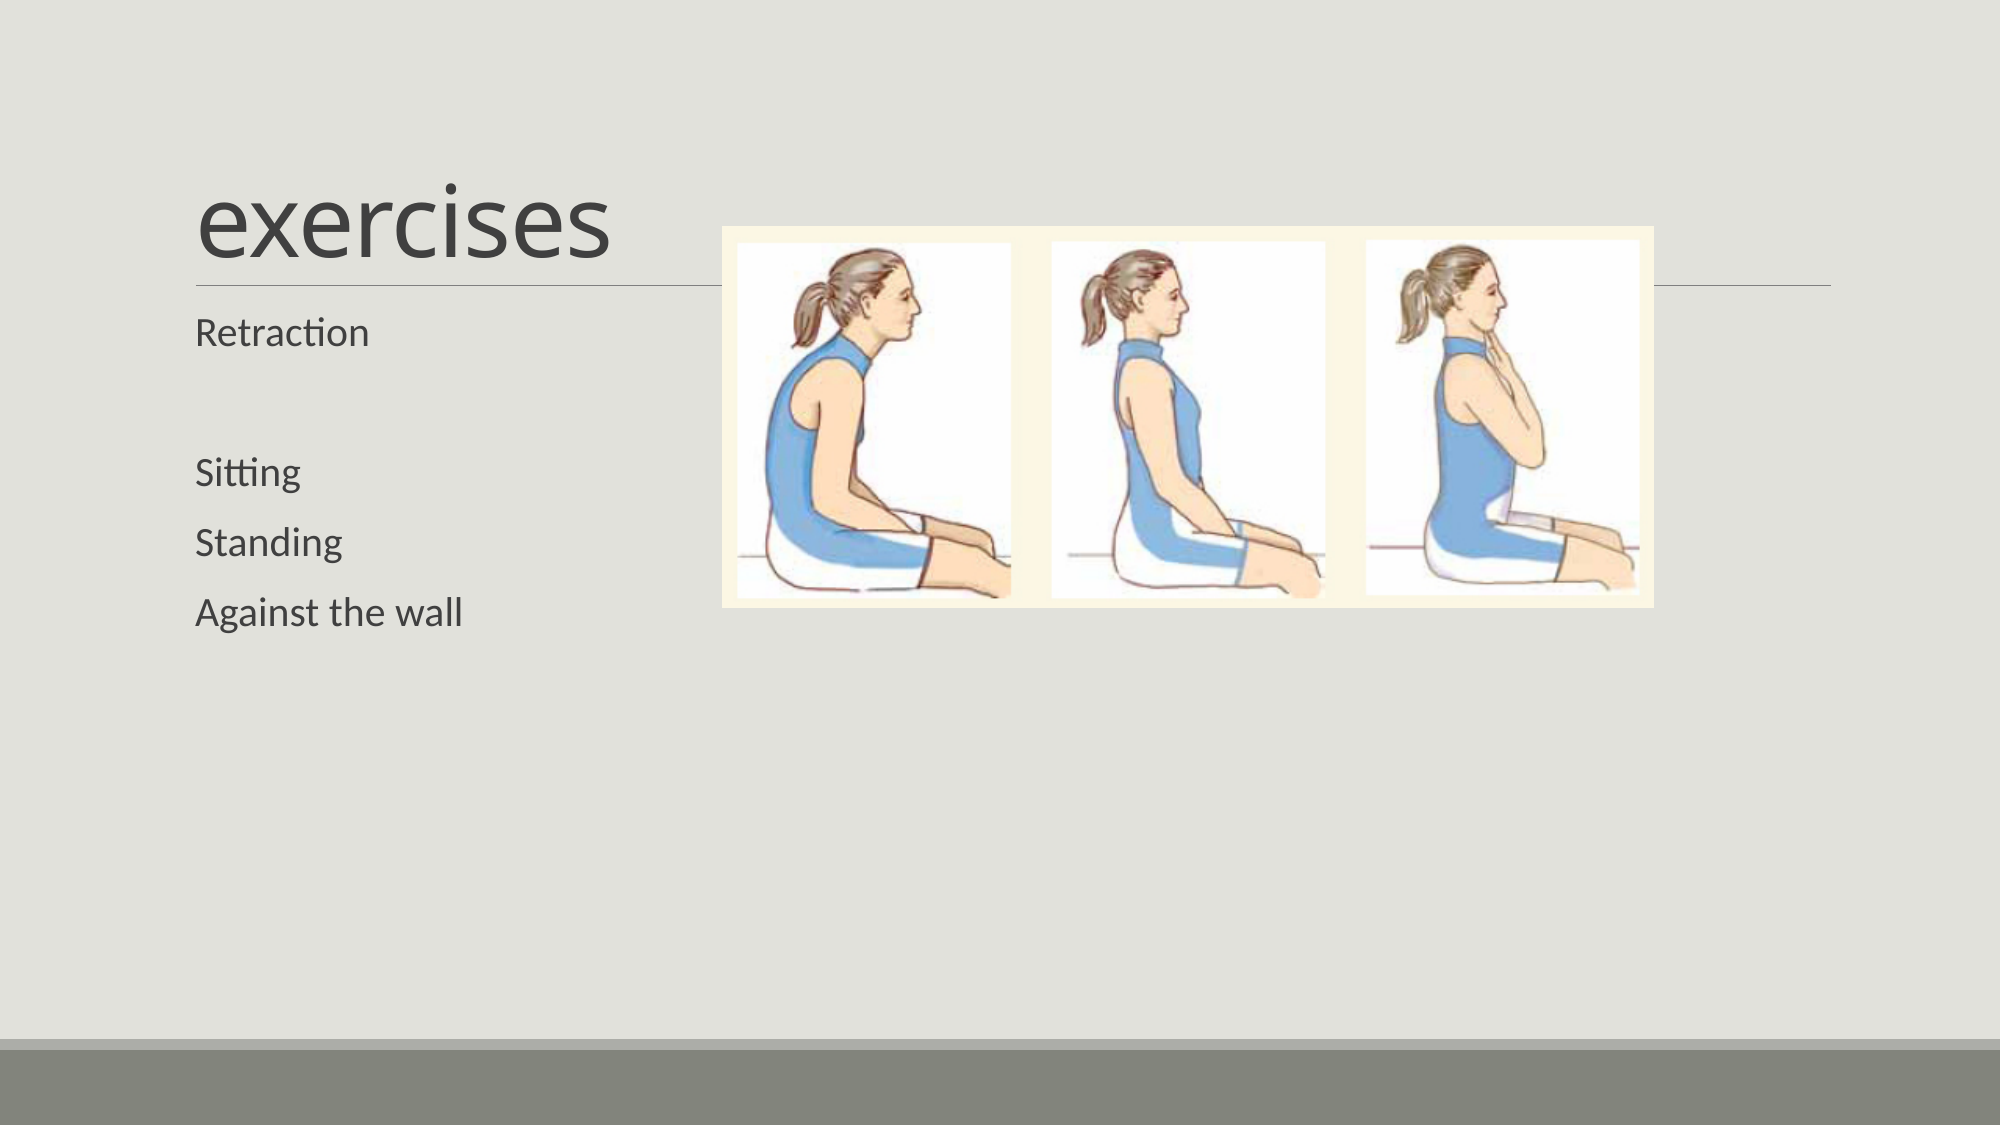

# exercises
Retraction
Sitting
Standing
Against the wall